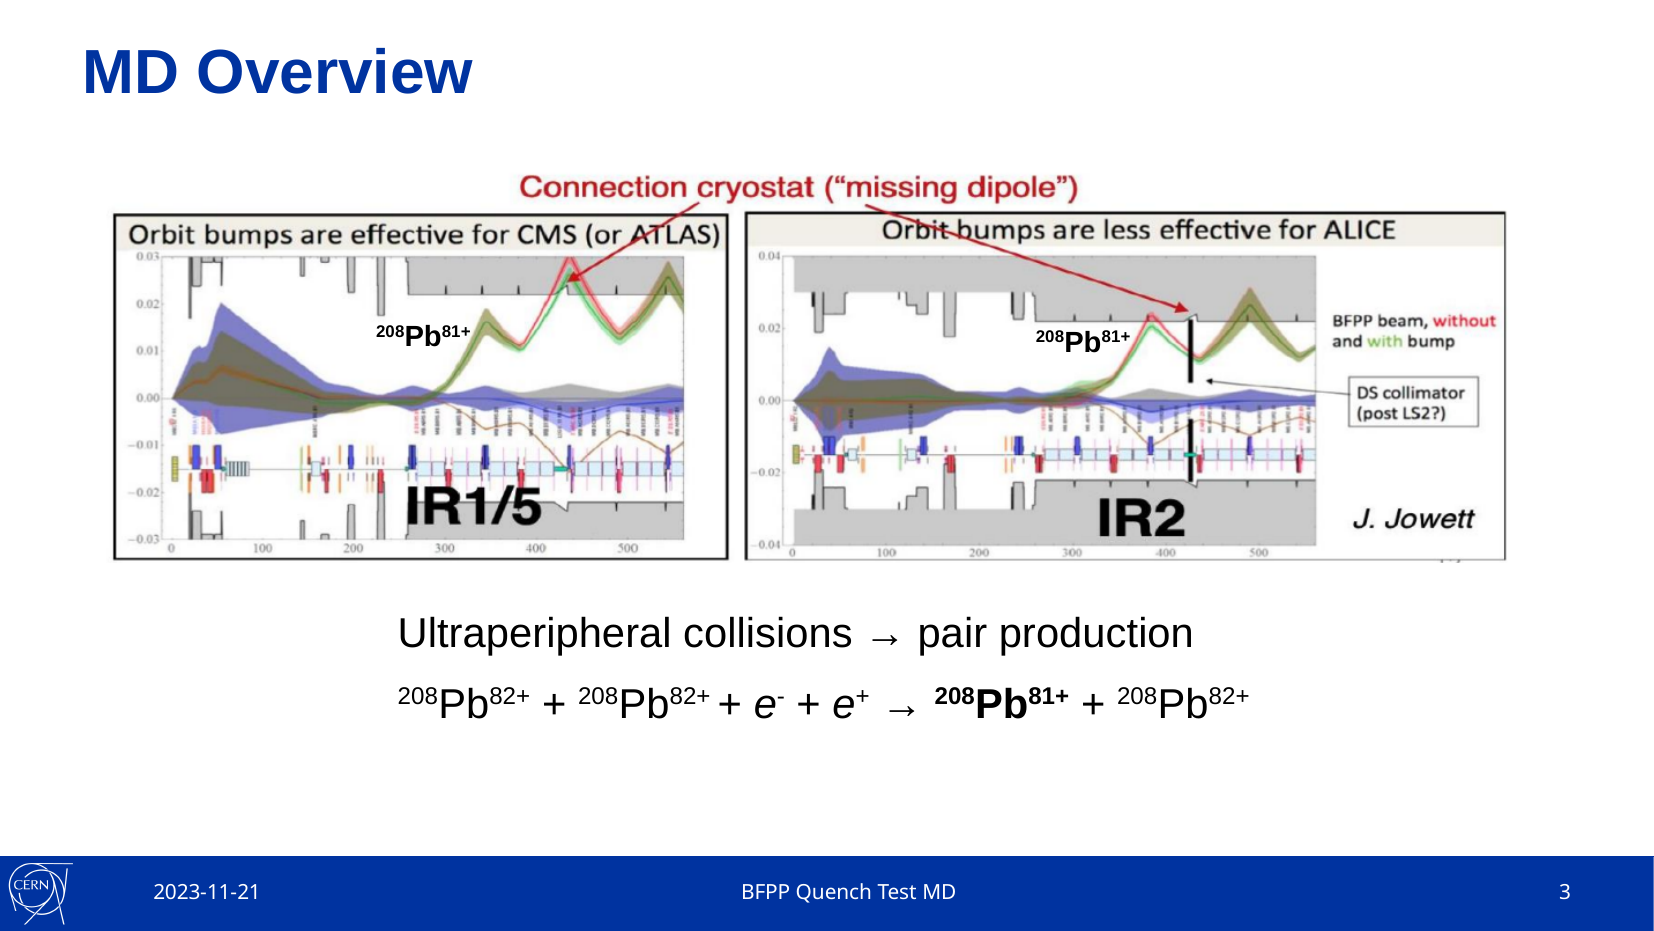

# MD Overview
208Pb81+
208Pb81+
Ultraperipheral collisions → pair production
208Pb82+ + 208Pb82+ + e- + e+ → 208Pb81+ + 208Pb82+
2023-11-21
BFPP Quench Test MD
3